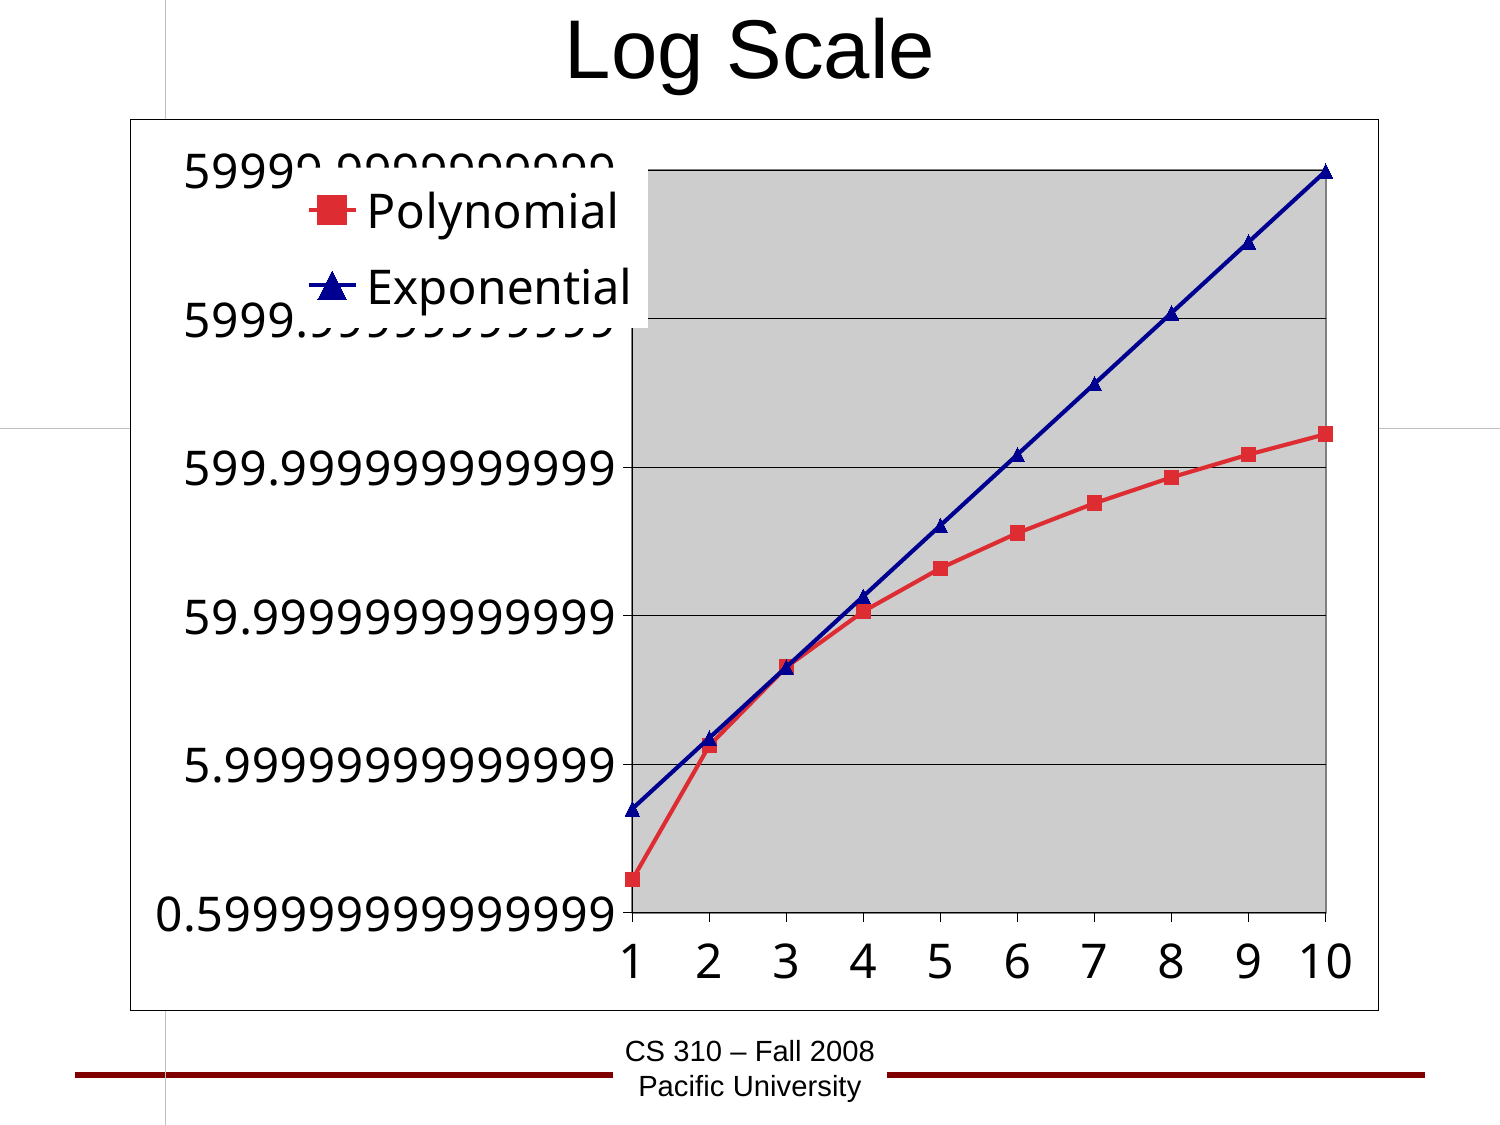

# Log Scale
### Chart
| Category | Polynomial | Exponential |
|---|---|---|
| 1 | 1.0 | 3.0 |
| 2 | 8.0 | 9.0 |
| 3 | 27.0 | 27.0 |
| 4 | 64.0 | 81.0 |
| 5 | 125.0 | 243.0 |
| 6 | 216.0 | 729.0 |
| 7 | 343.0 | 2187.0 |
| 8 | 512.0 | 6561.0 |
| 9 | 729.0 | 19683.0 |
| 10 | 1000.0 | 59049.0 |